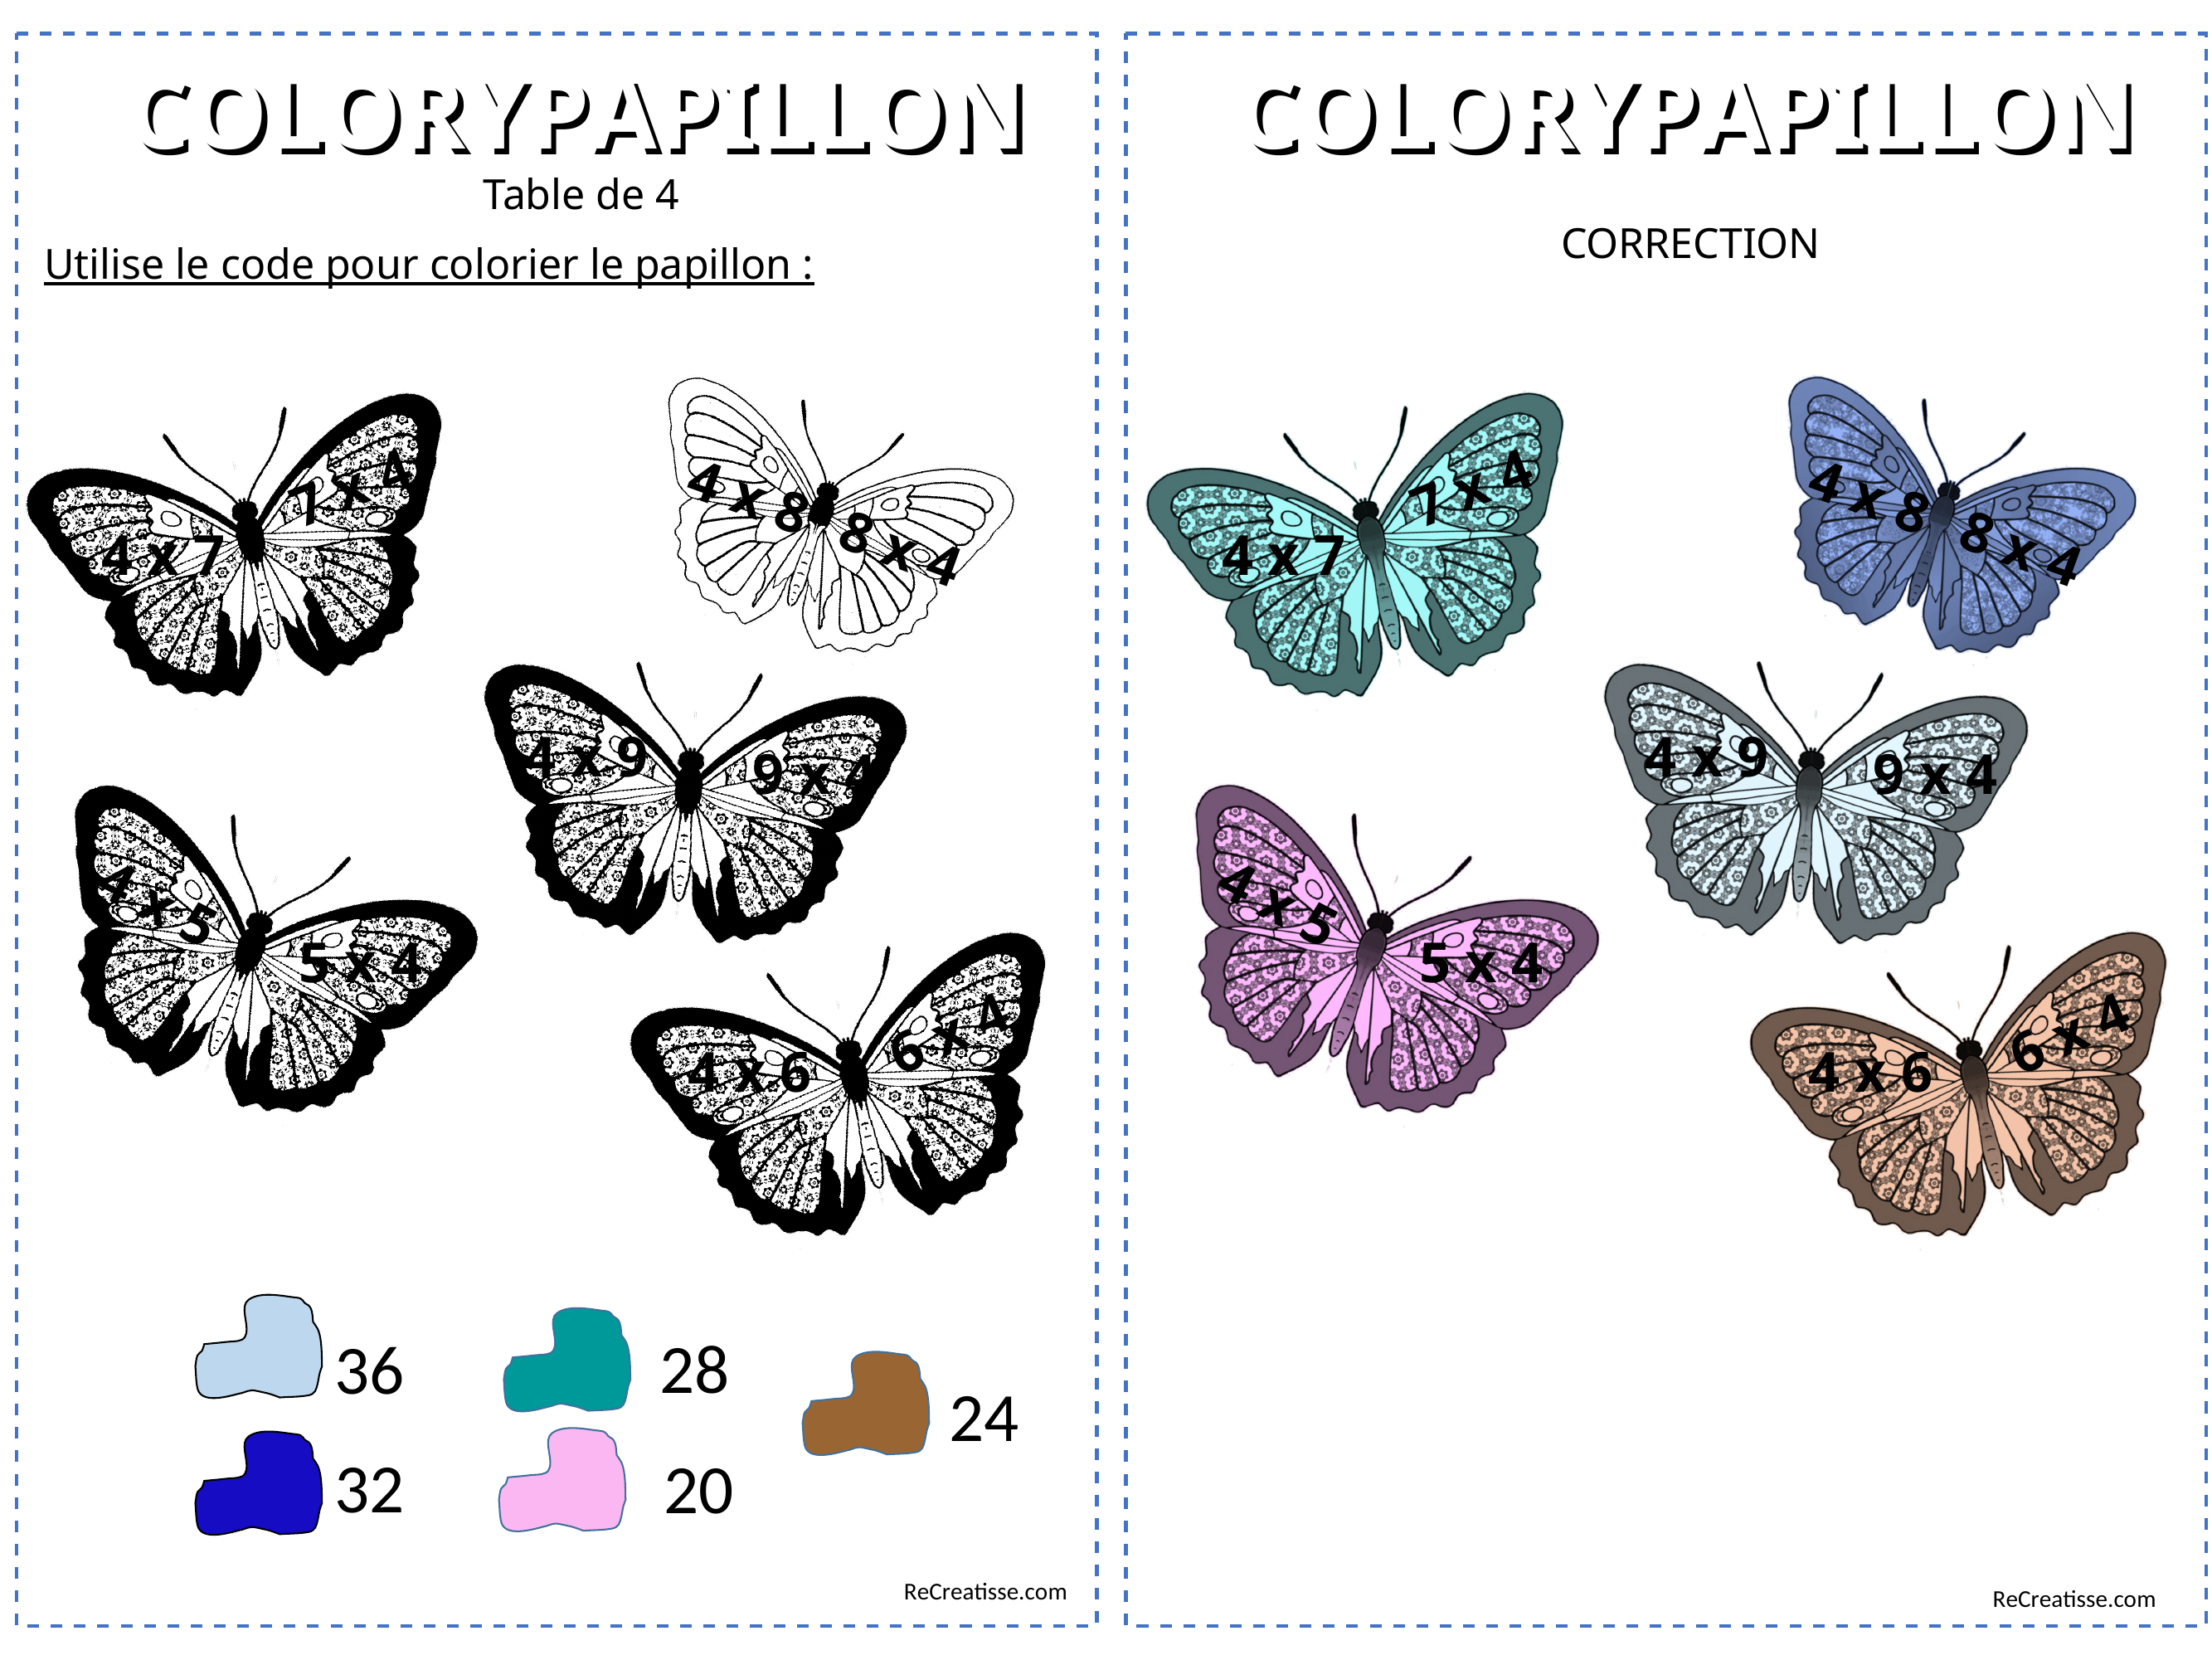

COLORYPAPILLON
COLORYPAPILLON
Table de 4
CORRECTION
Utilise le code pour colorier le papillon :
7 x 4
7 x 4
4 x 8
4 x 8
8 x 4
8 x 4
4 x 7
4 x 7
4 x 9
4 x 9
9 x 4
9 x 4
4 x 5
4 x 5
5 x 4
5 x 4
6 x 4
6 x 4
4 x 6
4 x 6
28
36
24
32
20
ReCreatisse.com
ReCreatisse.com